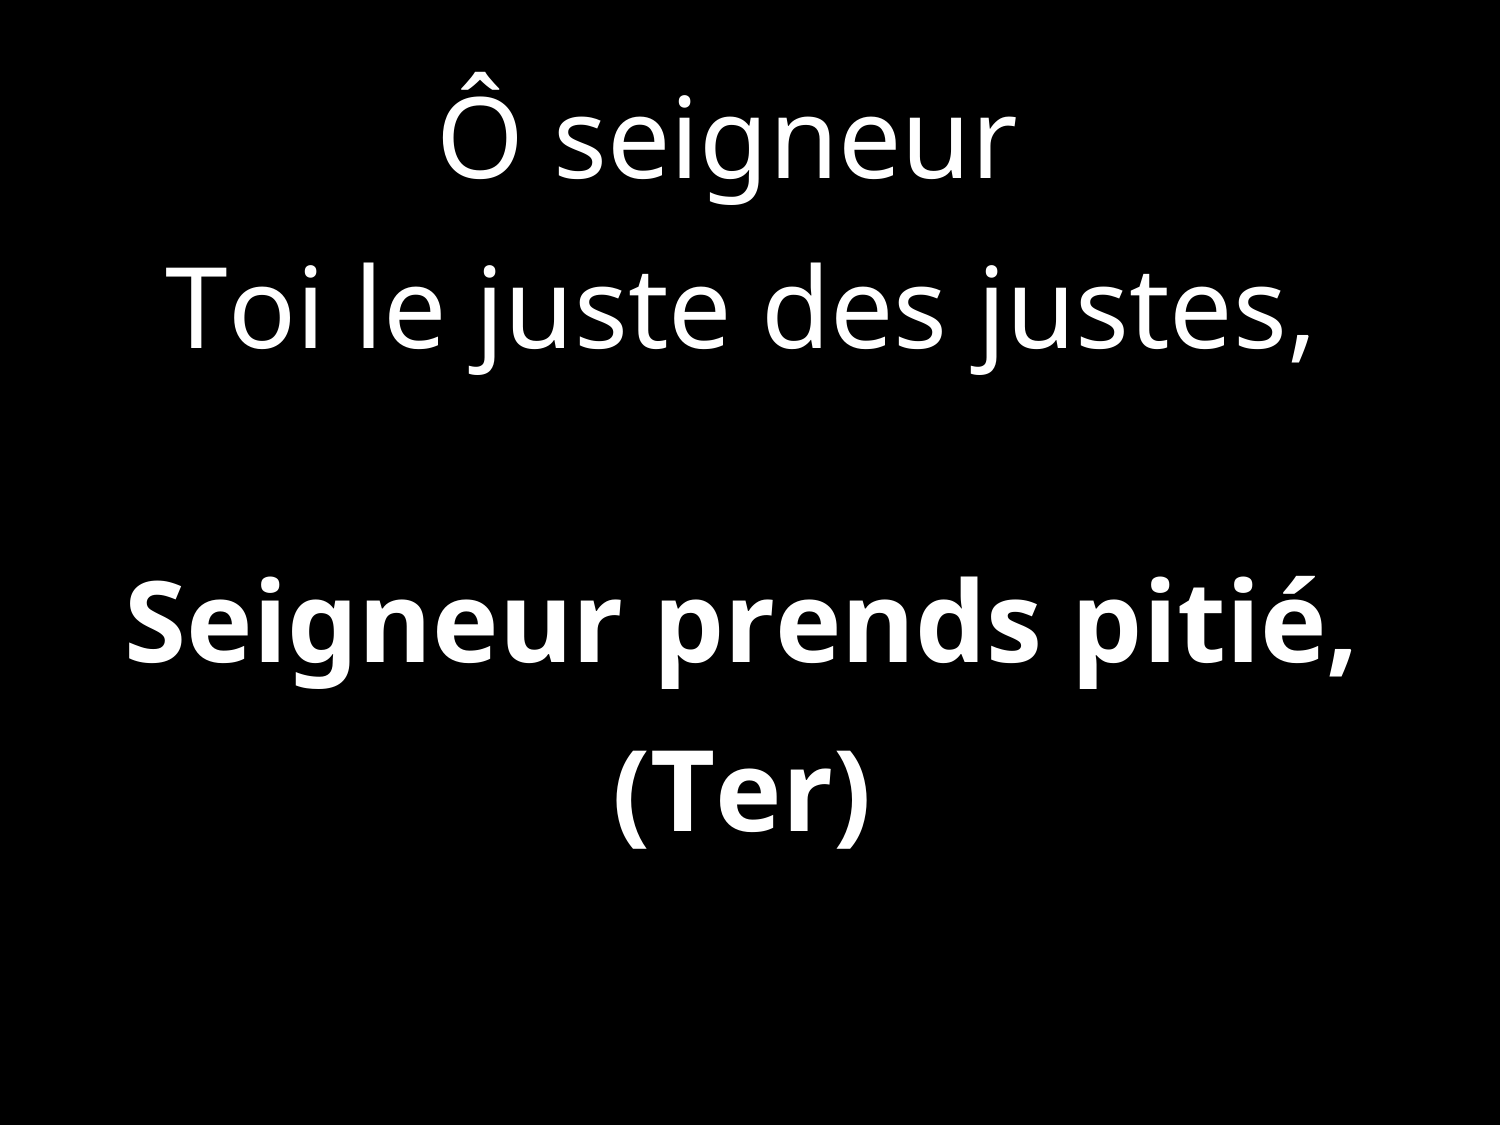

Ô seigneur
Toi le juste des justes,
Seigneur prends pitié,
(Ter)